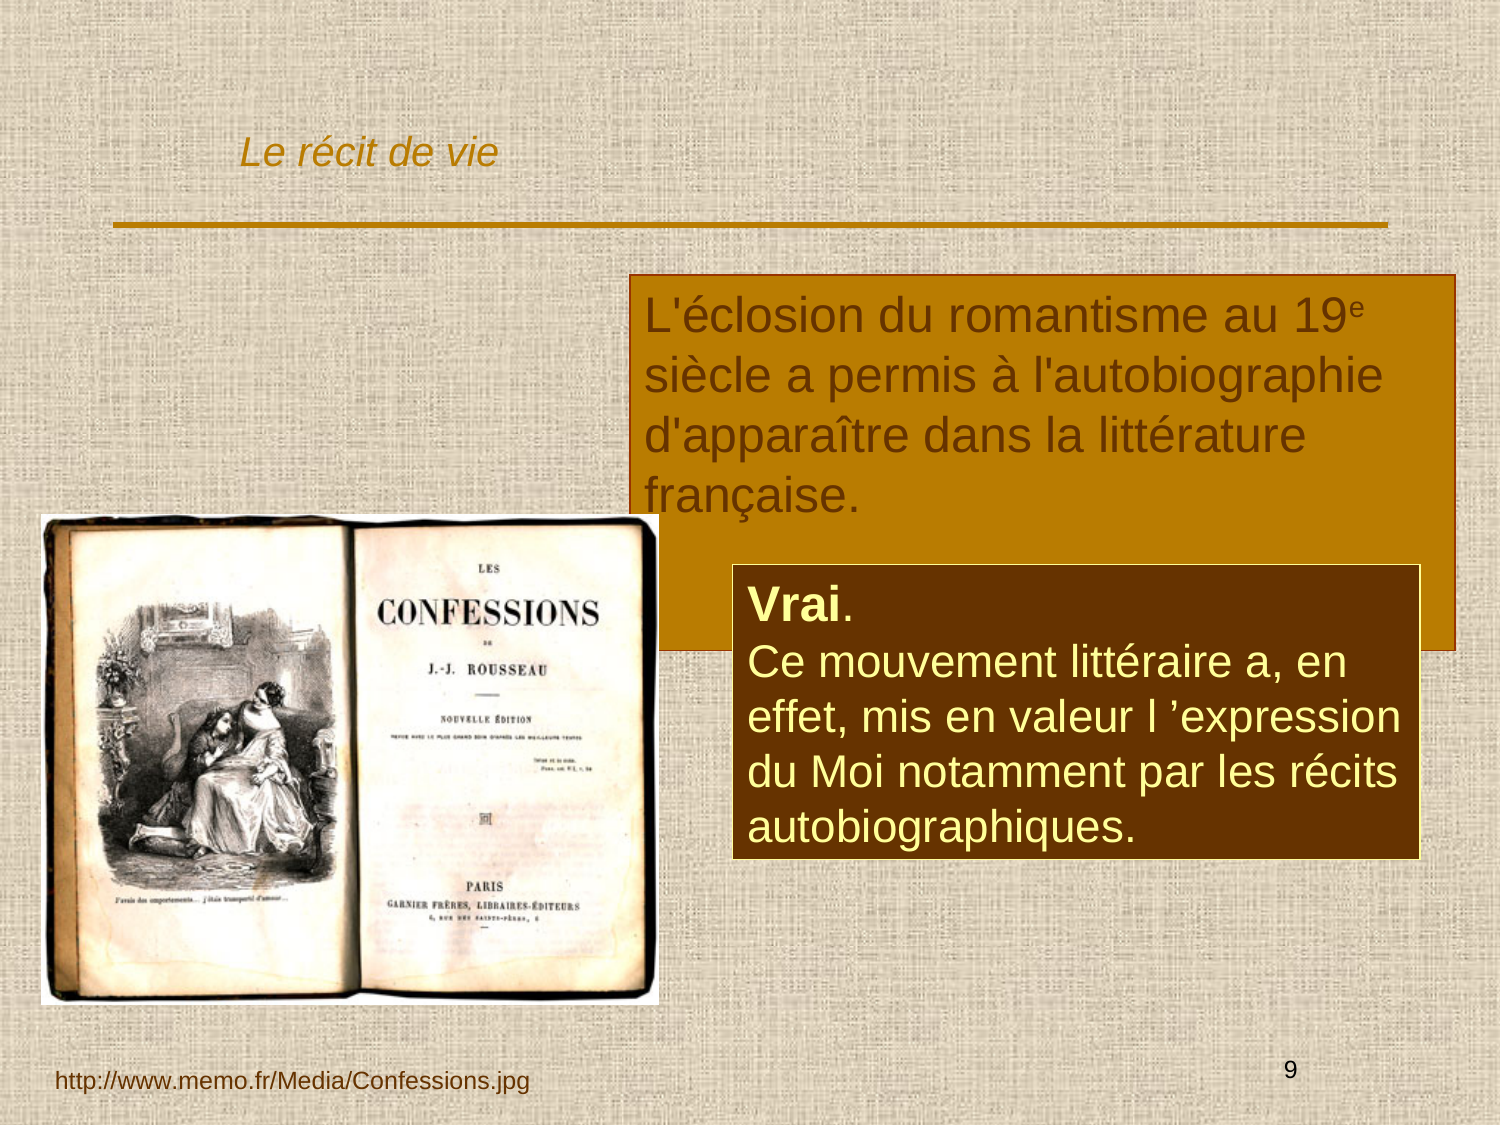

Le récit de vie
L'éclosion du romantisme au 19e siècle a permis à l'autobiographie d'apparaître dans la littérature française.
Vrai / Faux ?
Vrai.
Ce mouvement littéraire a, en effet, mis en valeur l ’expression du Moi notamment par les récits autobiographiques.
9
http://www.memo.fr/Media/Confessions.jpg